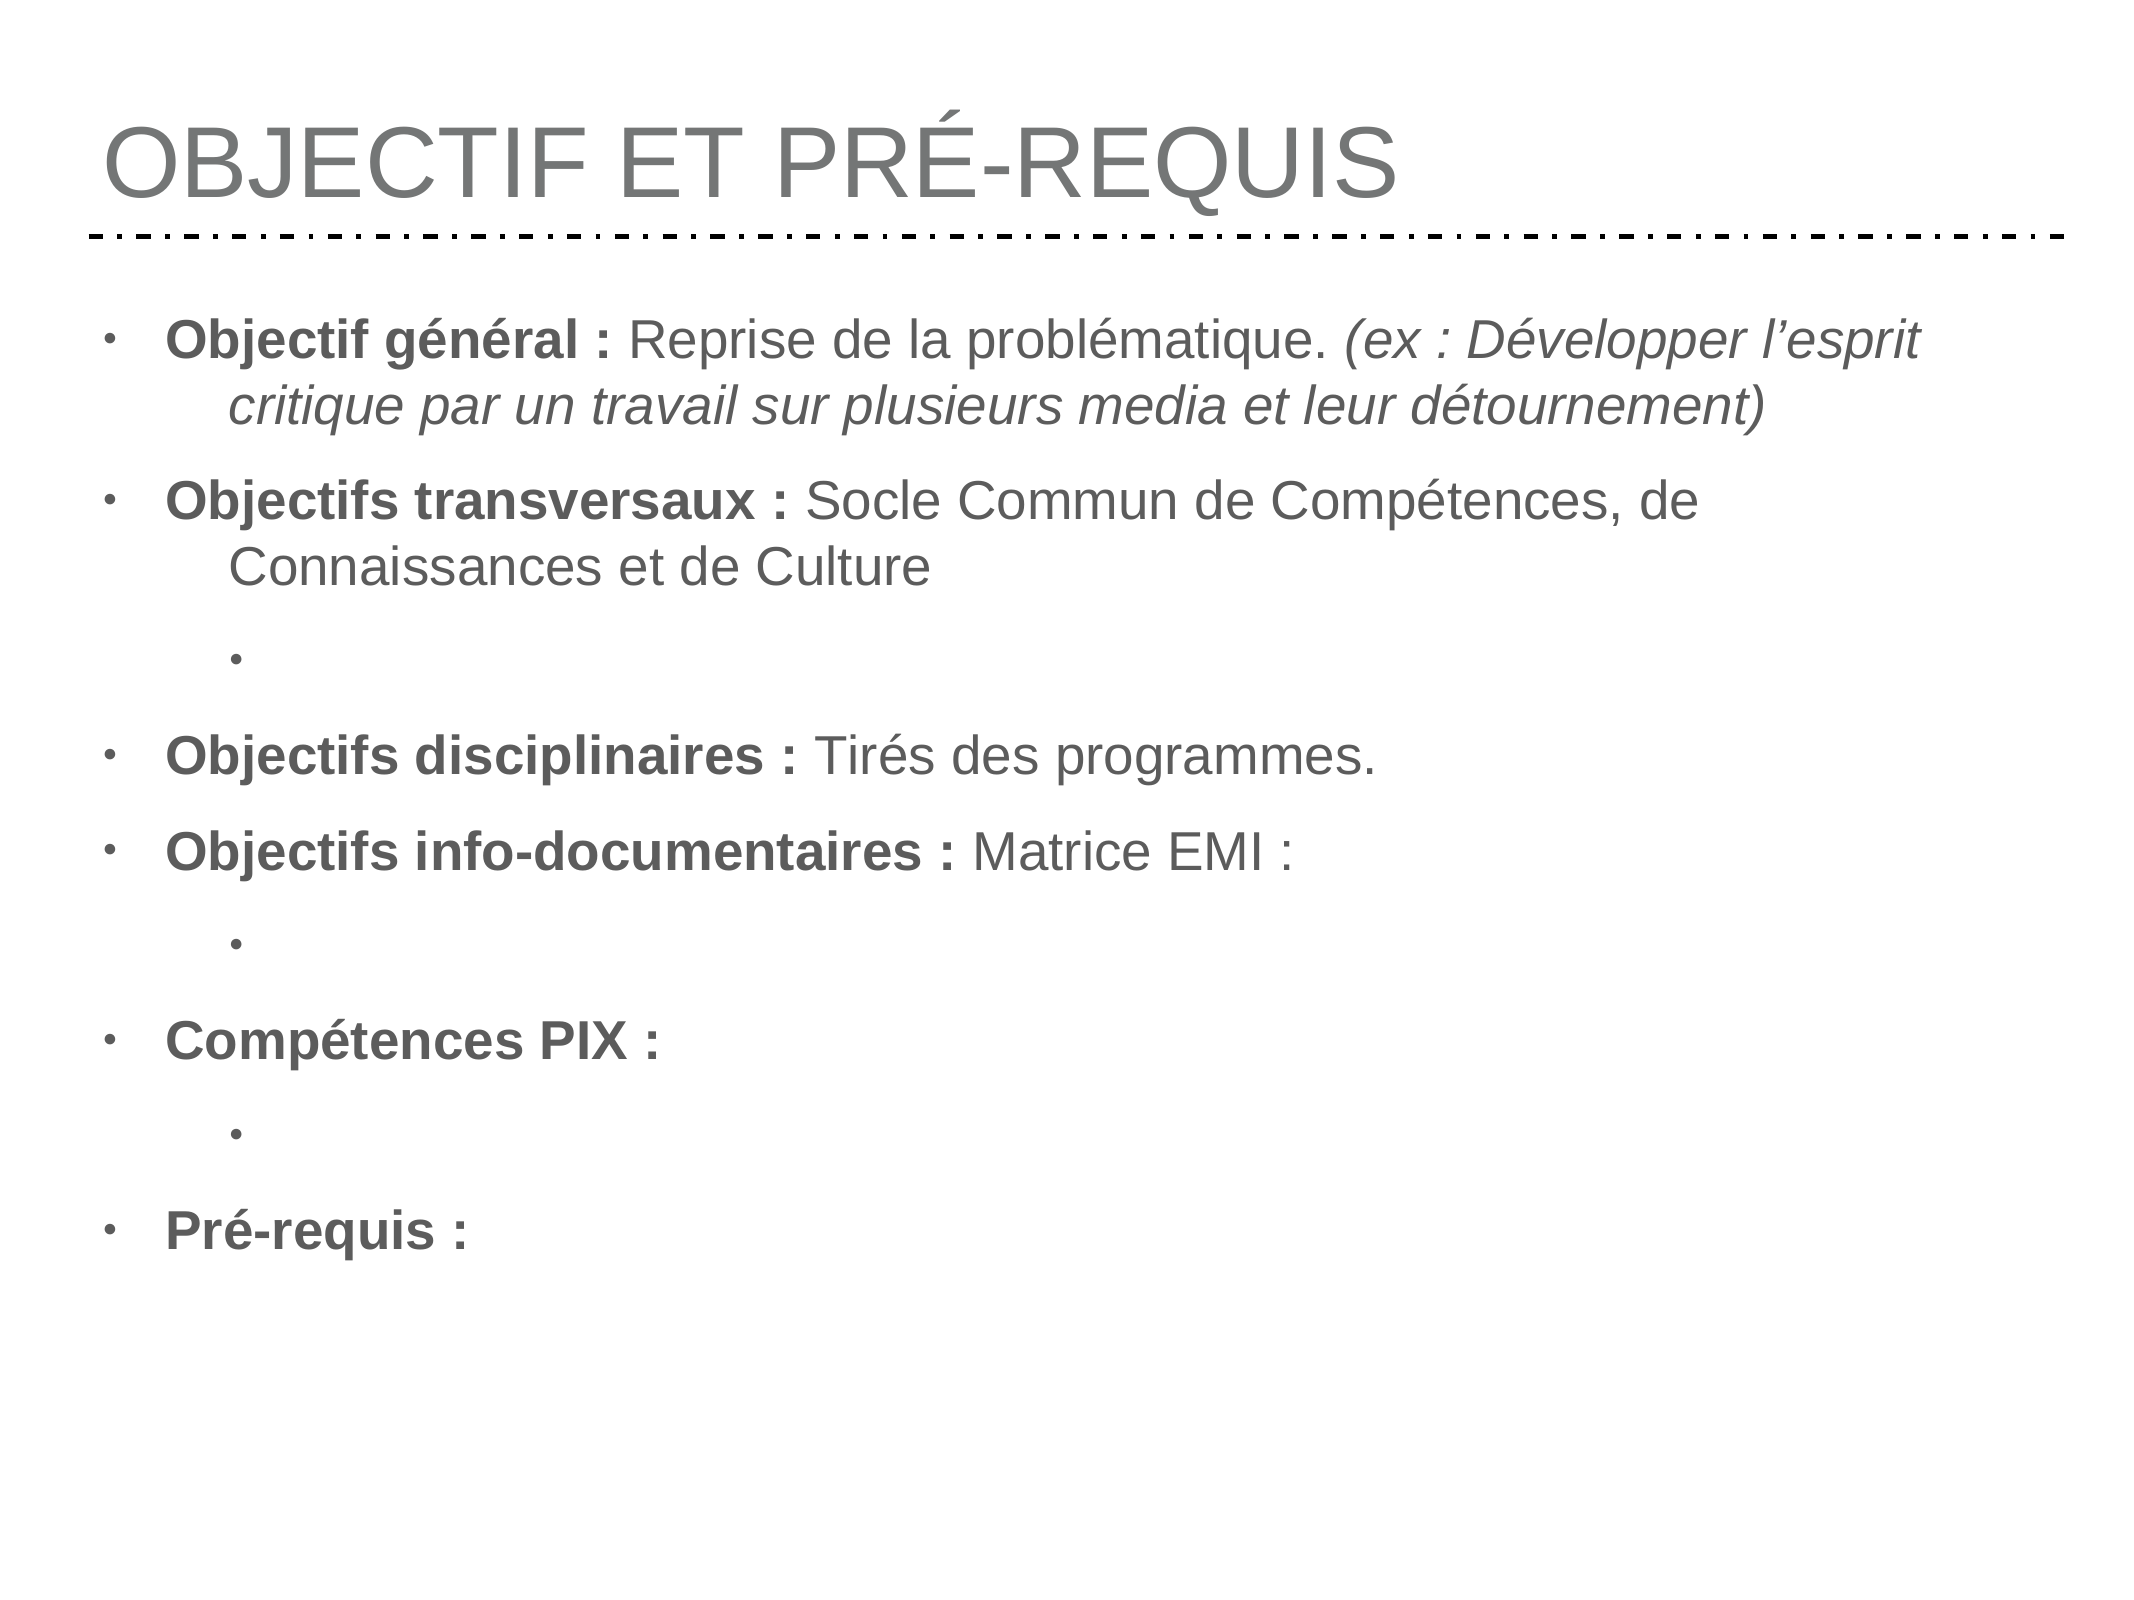

OBJECTIF ET PRÉ-REQUIS
Objectif général : Reprise de la problématique. (ex : Développer l’esprit critique par un travail sur plusieurs media et leur détournement)
Objectifs transversaux : Socle Commun de Compétences, de Connaissances et de Culture
Objectifs disciplinaires : Tirés des programmes.
Objectifs info-documentaires : Matrice EMI :
Compétences PIX :
Pré-requis :